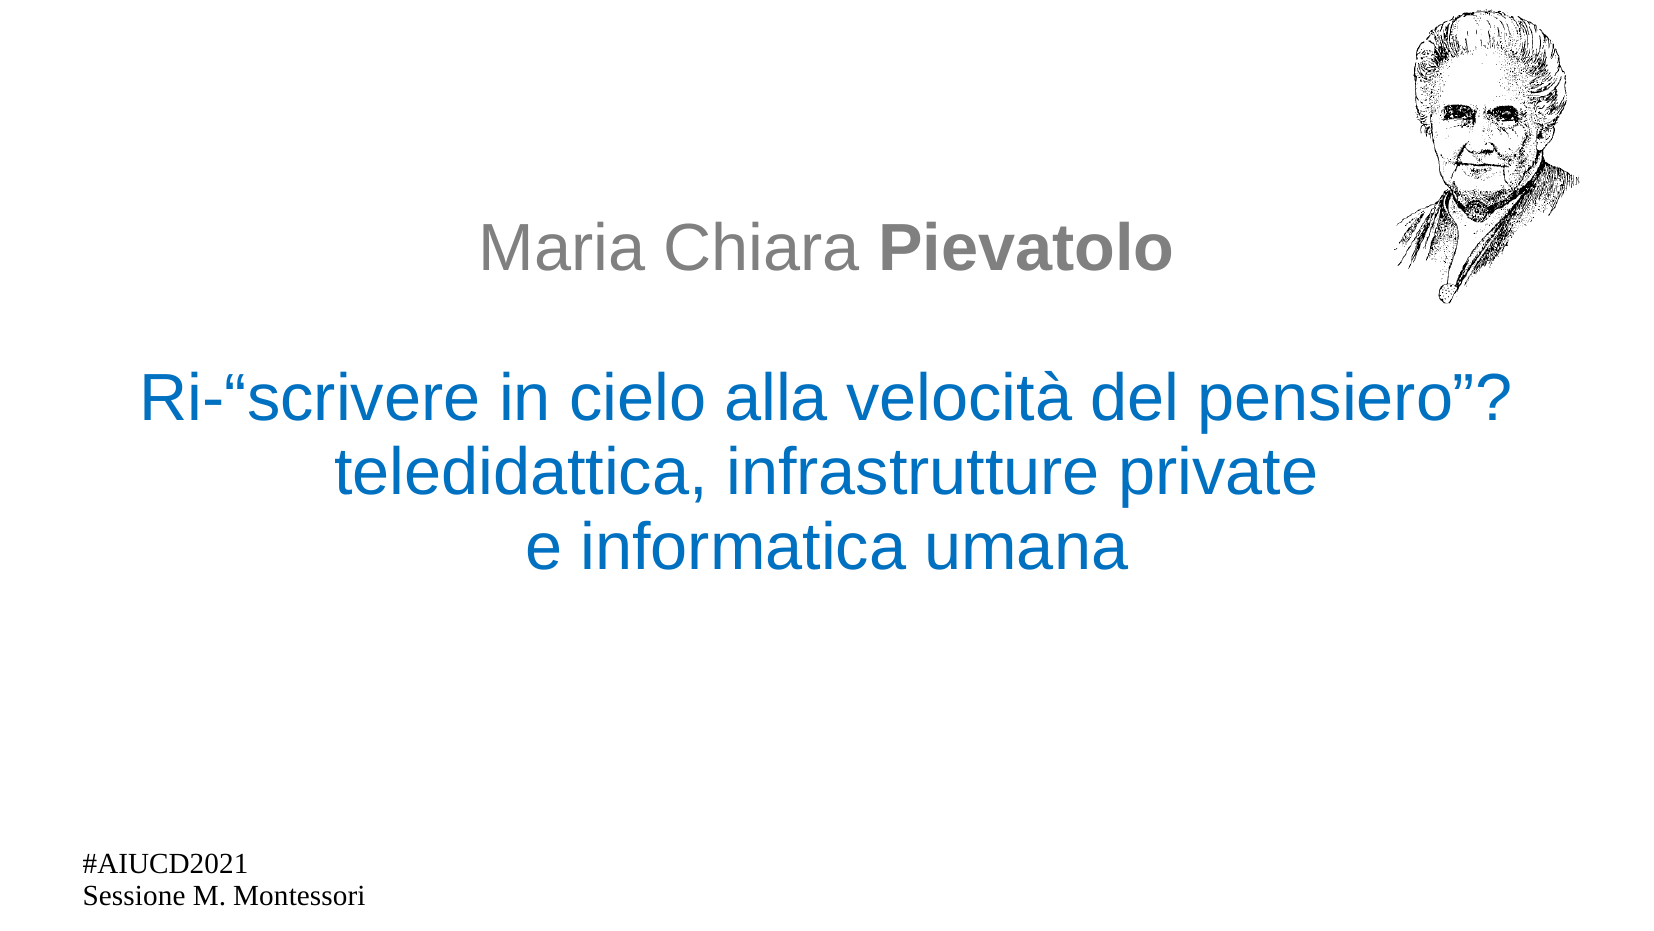

# Maria Chiara Pievatolo
Ri-“scrivere in cielo alla velocità del pensiero”? teledidattica, infrastrutture private
e informatica umana